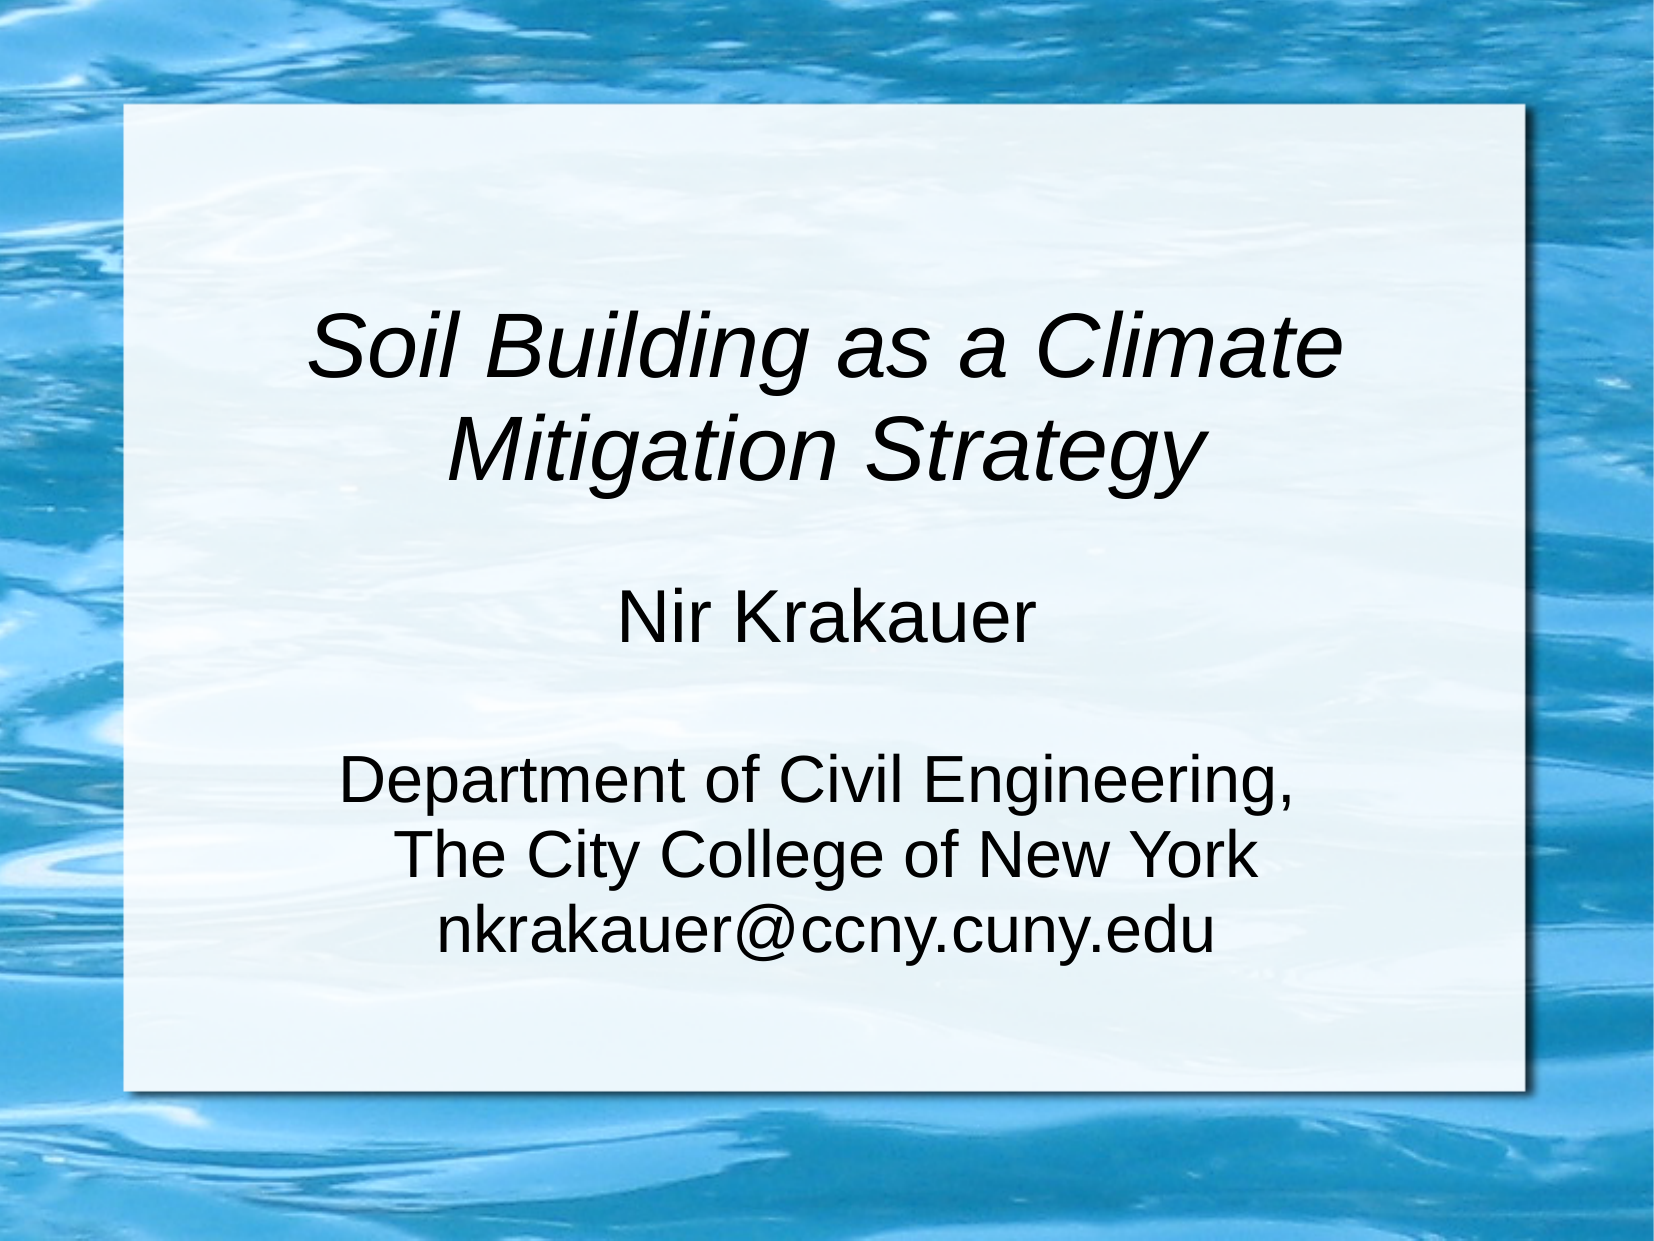

# Soil Building as a Climate Mitigation Strategy
Nir Krakauer
Department of Civil Engineering,
The City College of New York
nkrakauer@ccny.cuny.edu